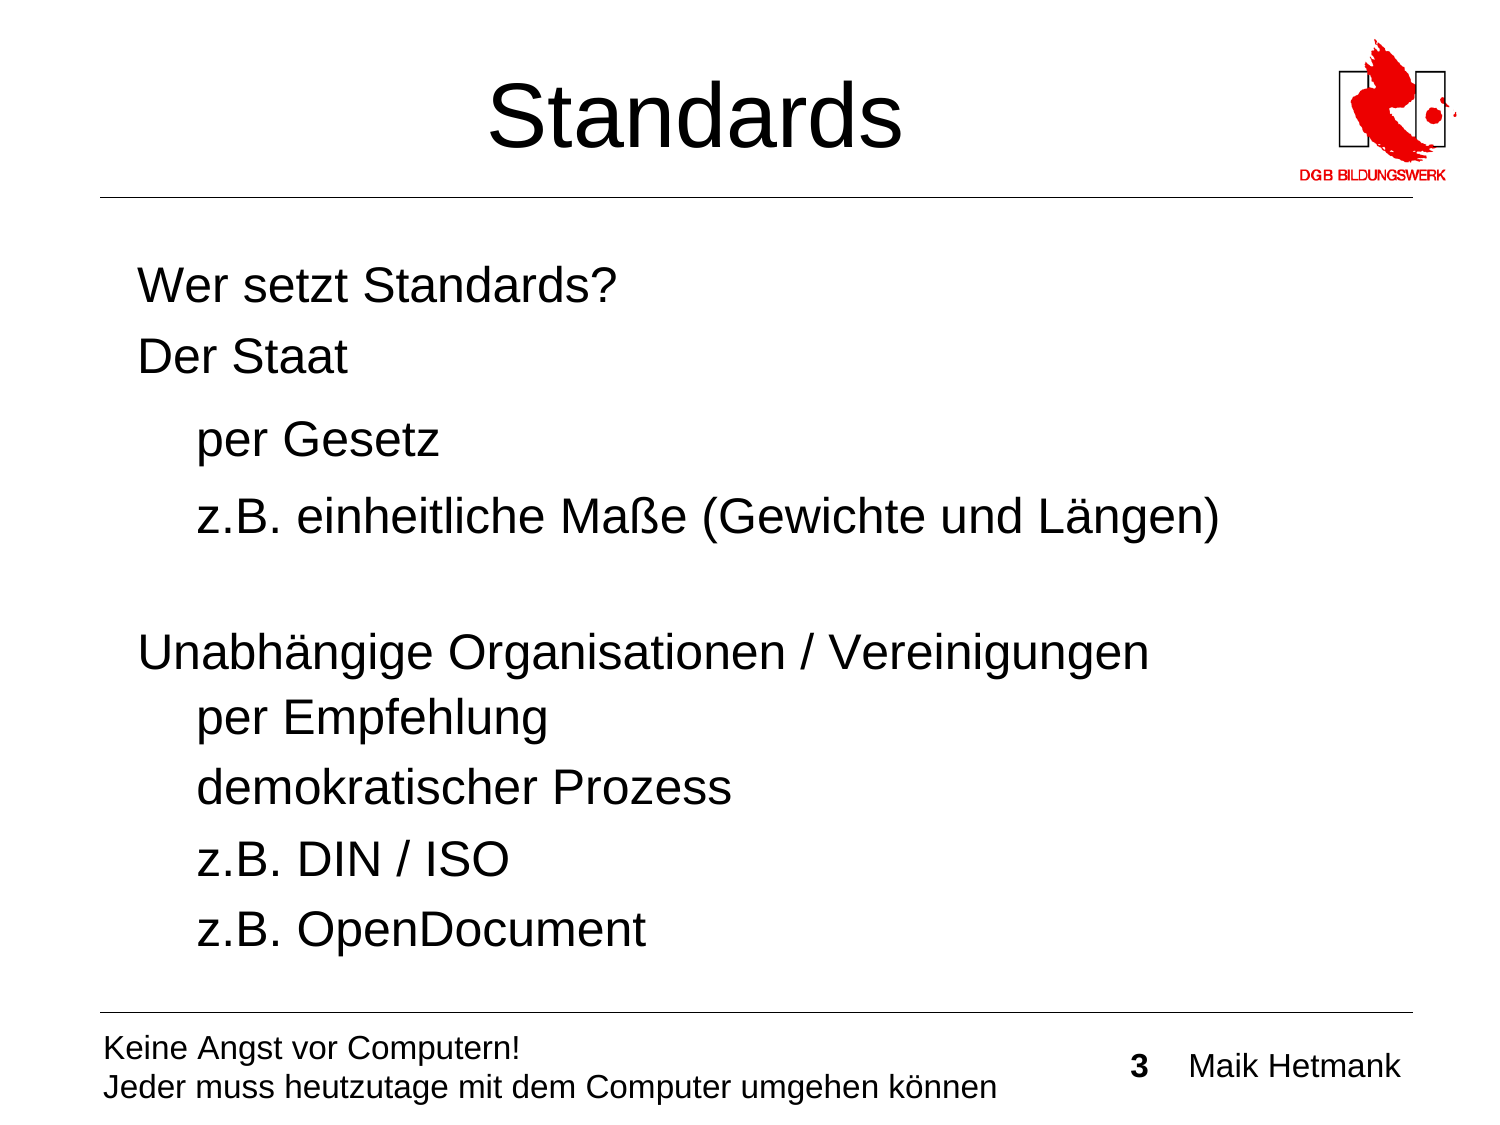

# Standards
Wer setzt Standards?
Der Staat
per Gesetz
z.B. einheitliche Maße (Gewichte und Längen)
Unabhängige Organisationen / Vereinigungen
per Empfehlung
demokratischer Prozess
z.B. DIN / ISO
z.B. OpenDocument